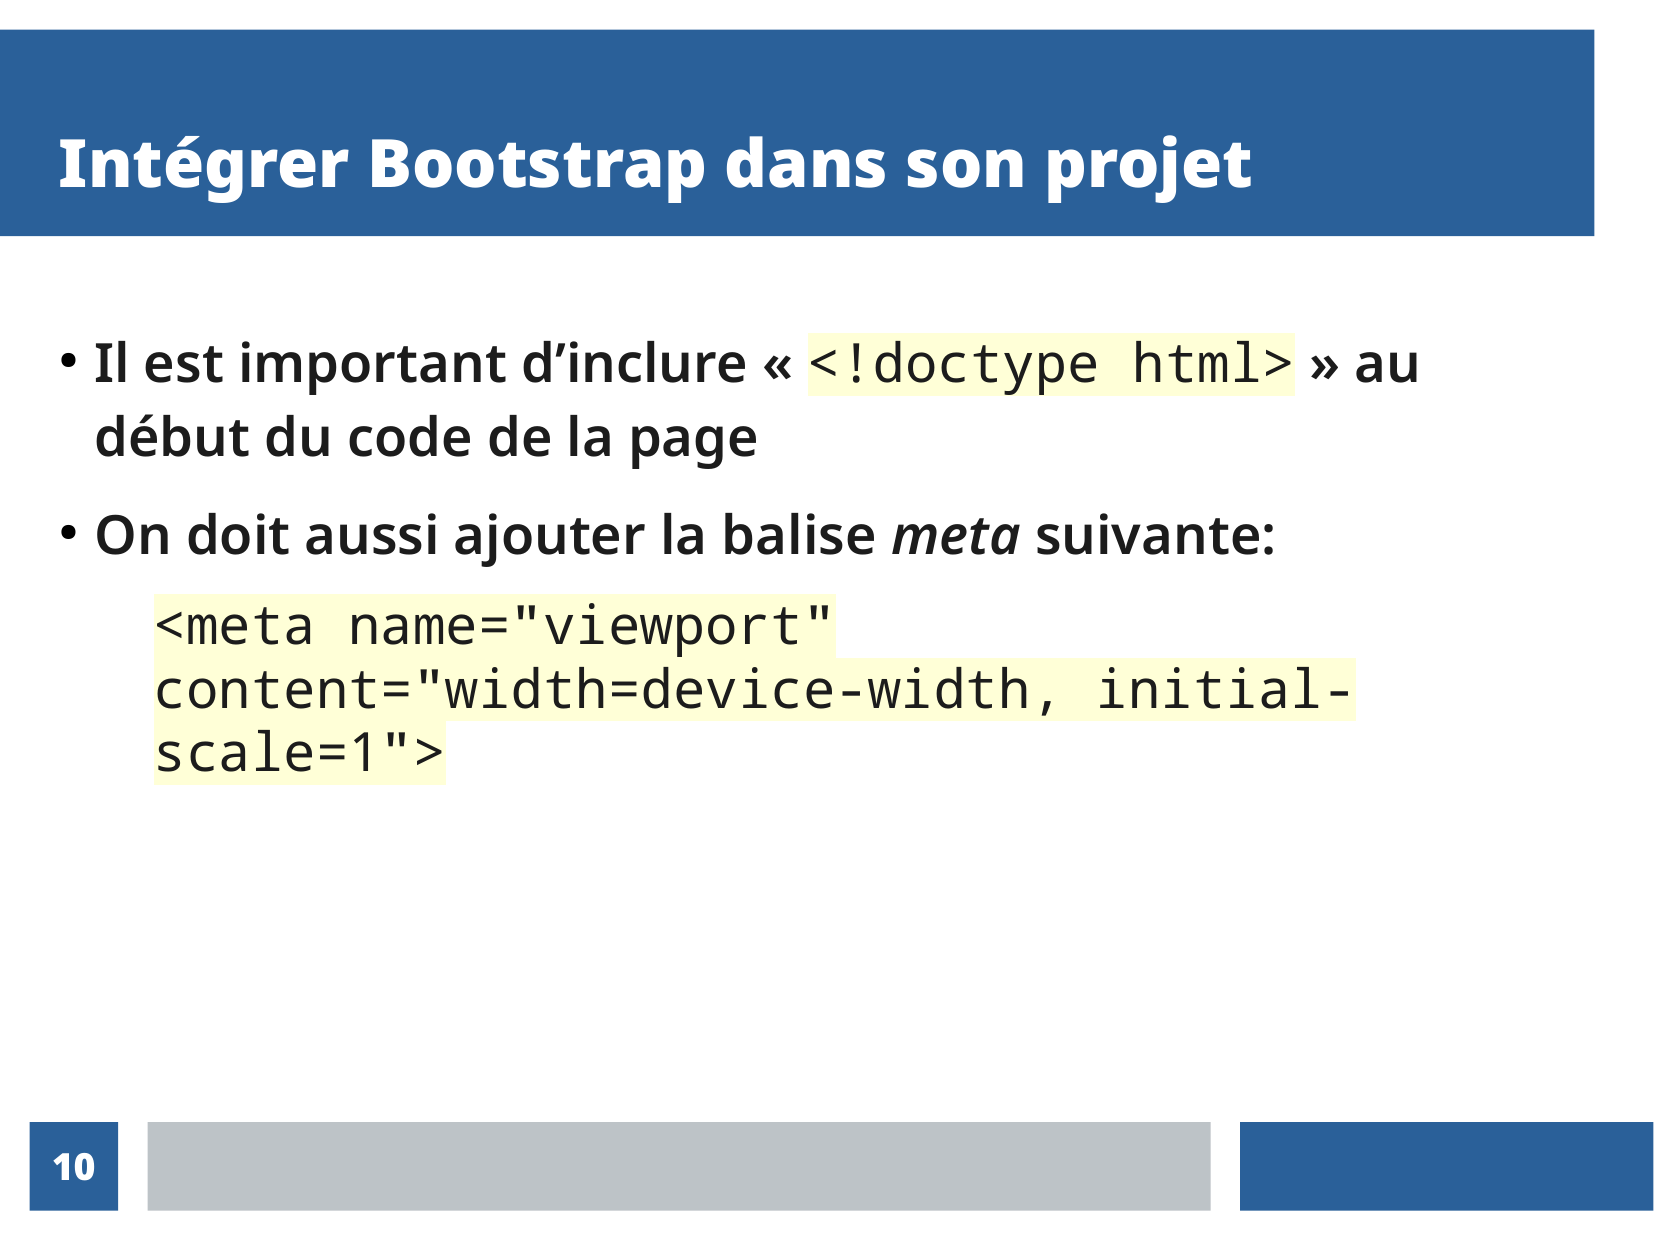

# Intégrer Bootstrap dans son projet
Il est important d’inclure « <!doctype html> » au début du code de la page
On doit aussi ajouter la balise meta suivante:
<meta name="viewport" content="width=device-width, initial-scale=1">
10